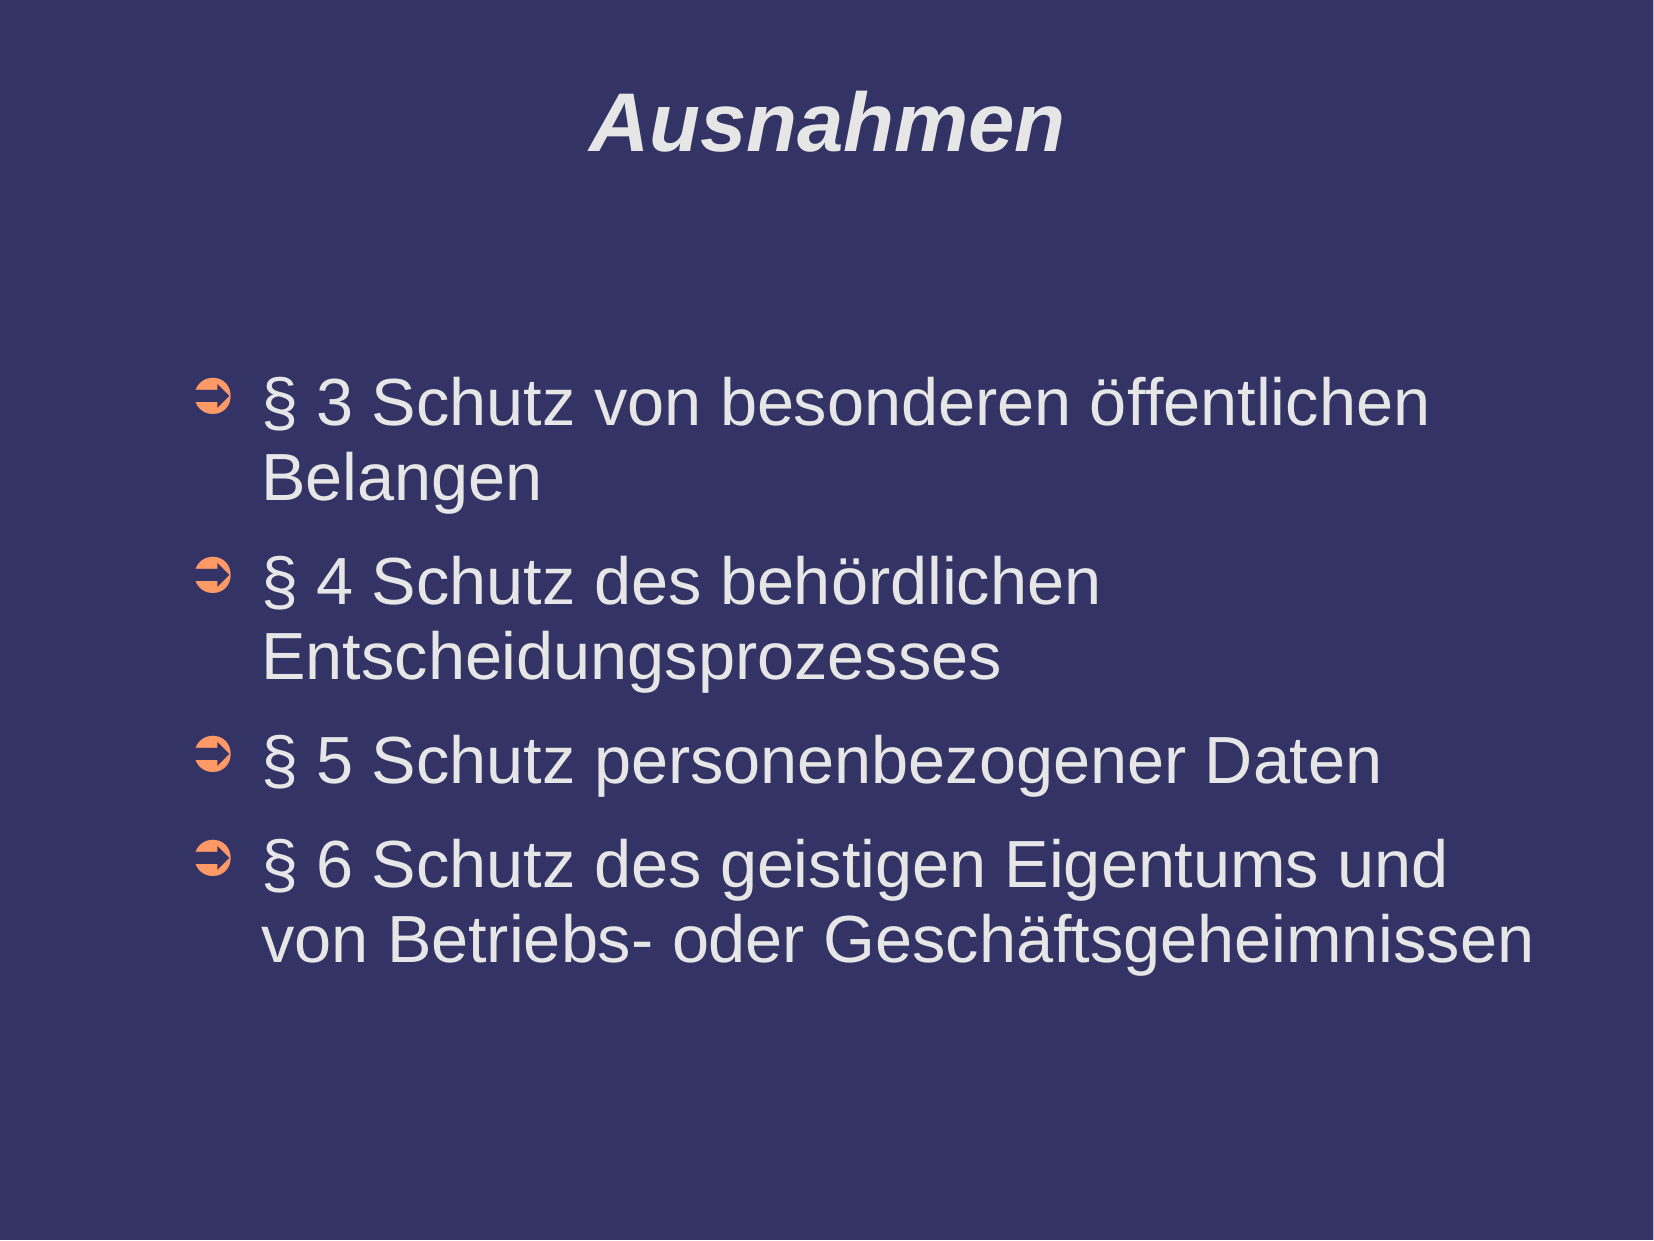

# Ausnahmen
§ 3 Schutz von besonderen öffentlichen Belangen
§ 4 Schutz des behördlichen Entscheidungsprozesses
§ 5 Schutz personenbezogener Daten
§ 6 Schutz des geistigen Eigentums und von Betriebs- oder Geschäftsgeheimnissen